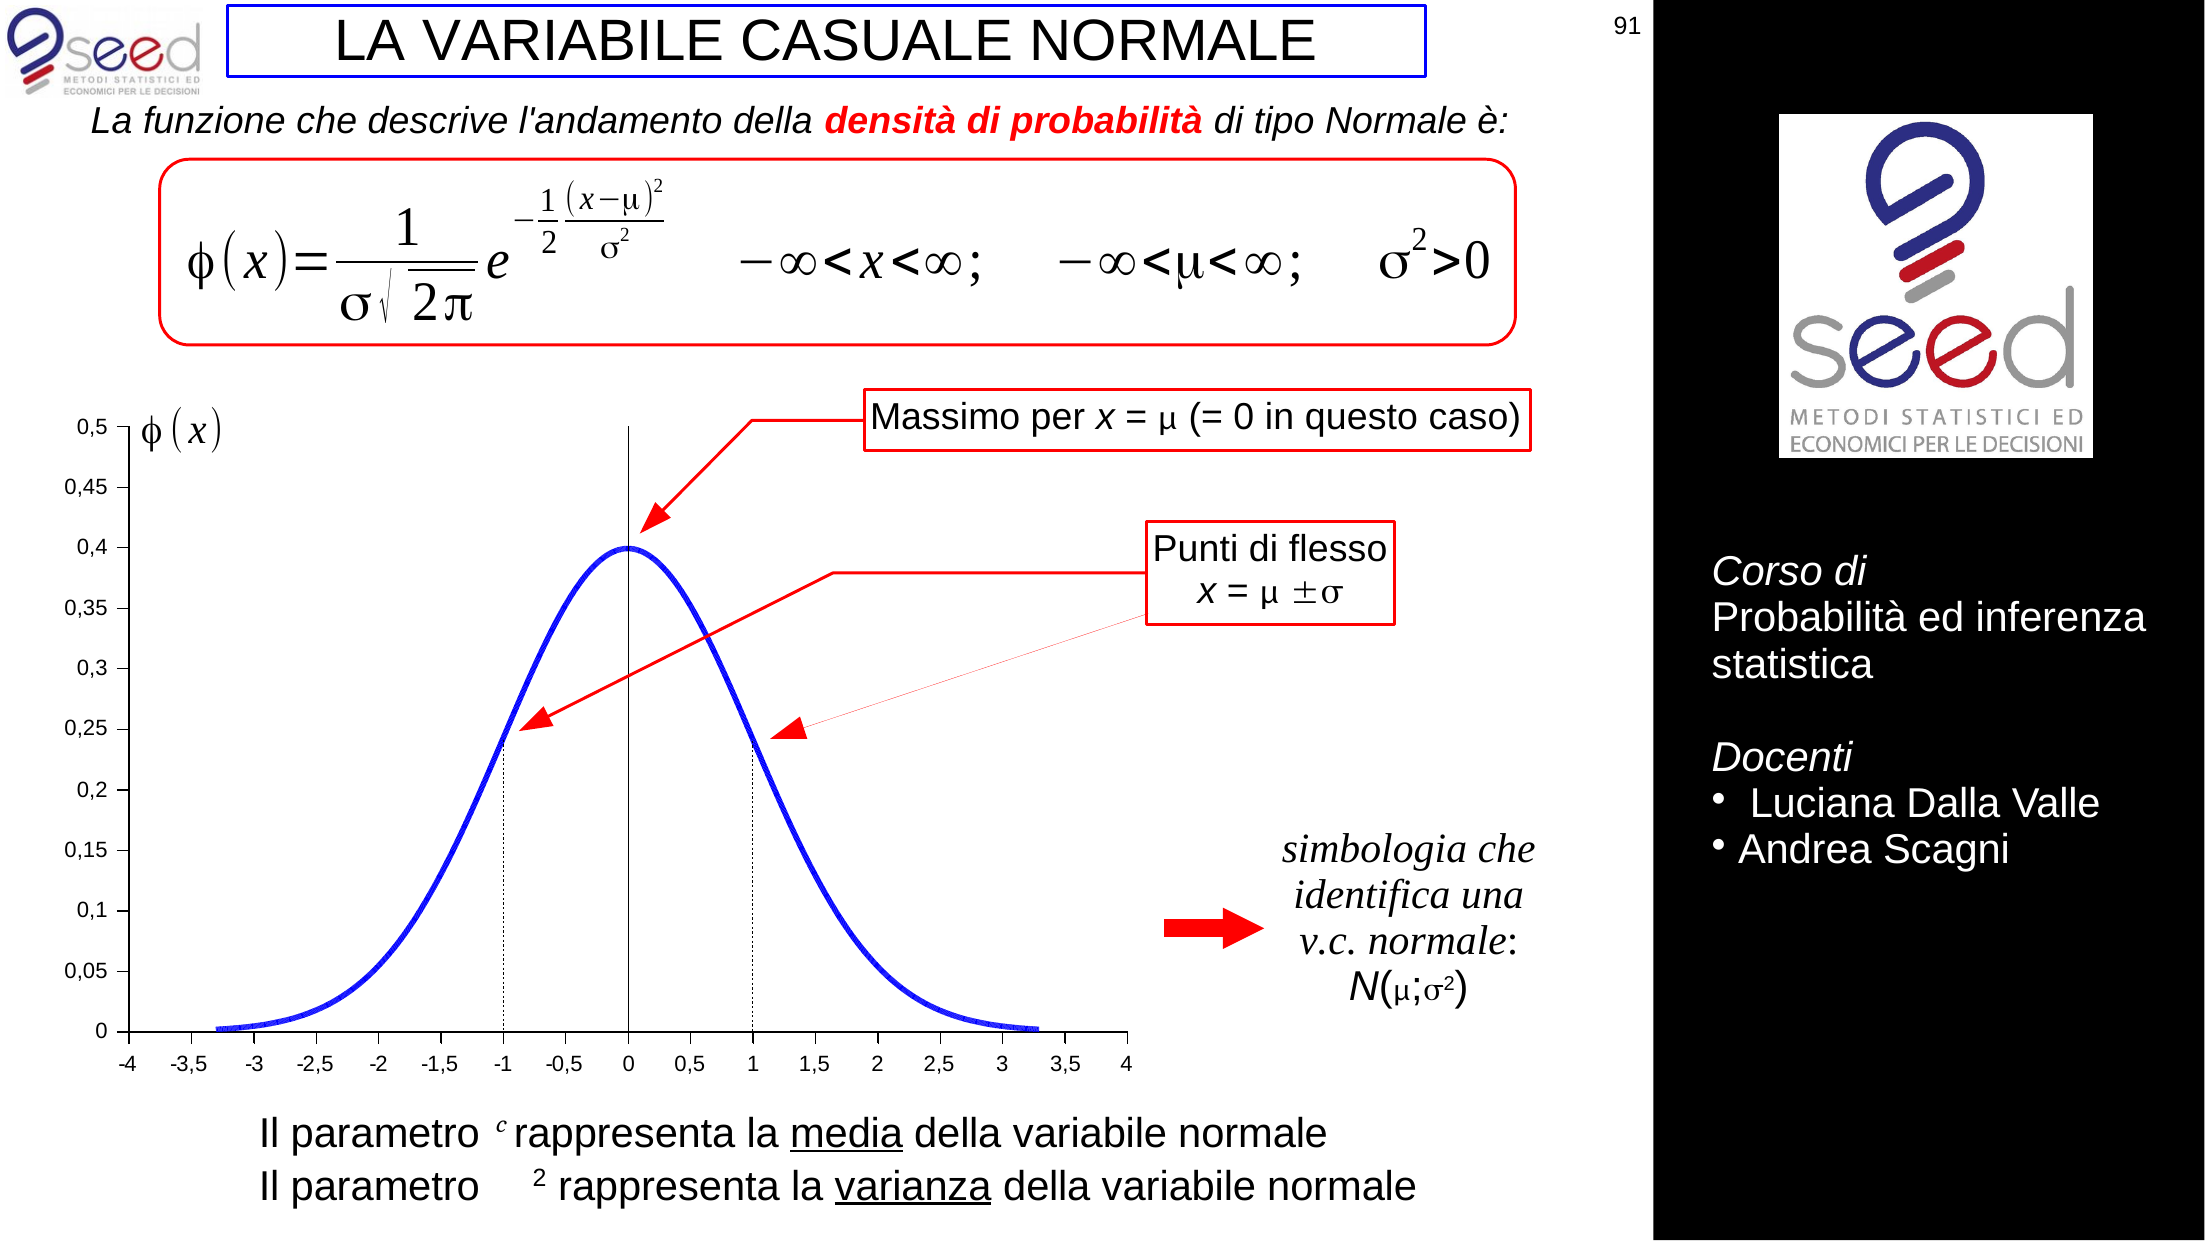

LA VARIABILE CASUALE NORMALE
La funzione che descrive l'andamento della densità di probabilità di tipo Normale è:
simbologia che
identifica una
v.c. normale:
N(;2)
Il parametro  rappresenta la media della variabile normale
Il parametro 2 rappresenta la varianza della variabile normale